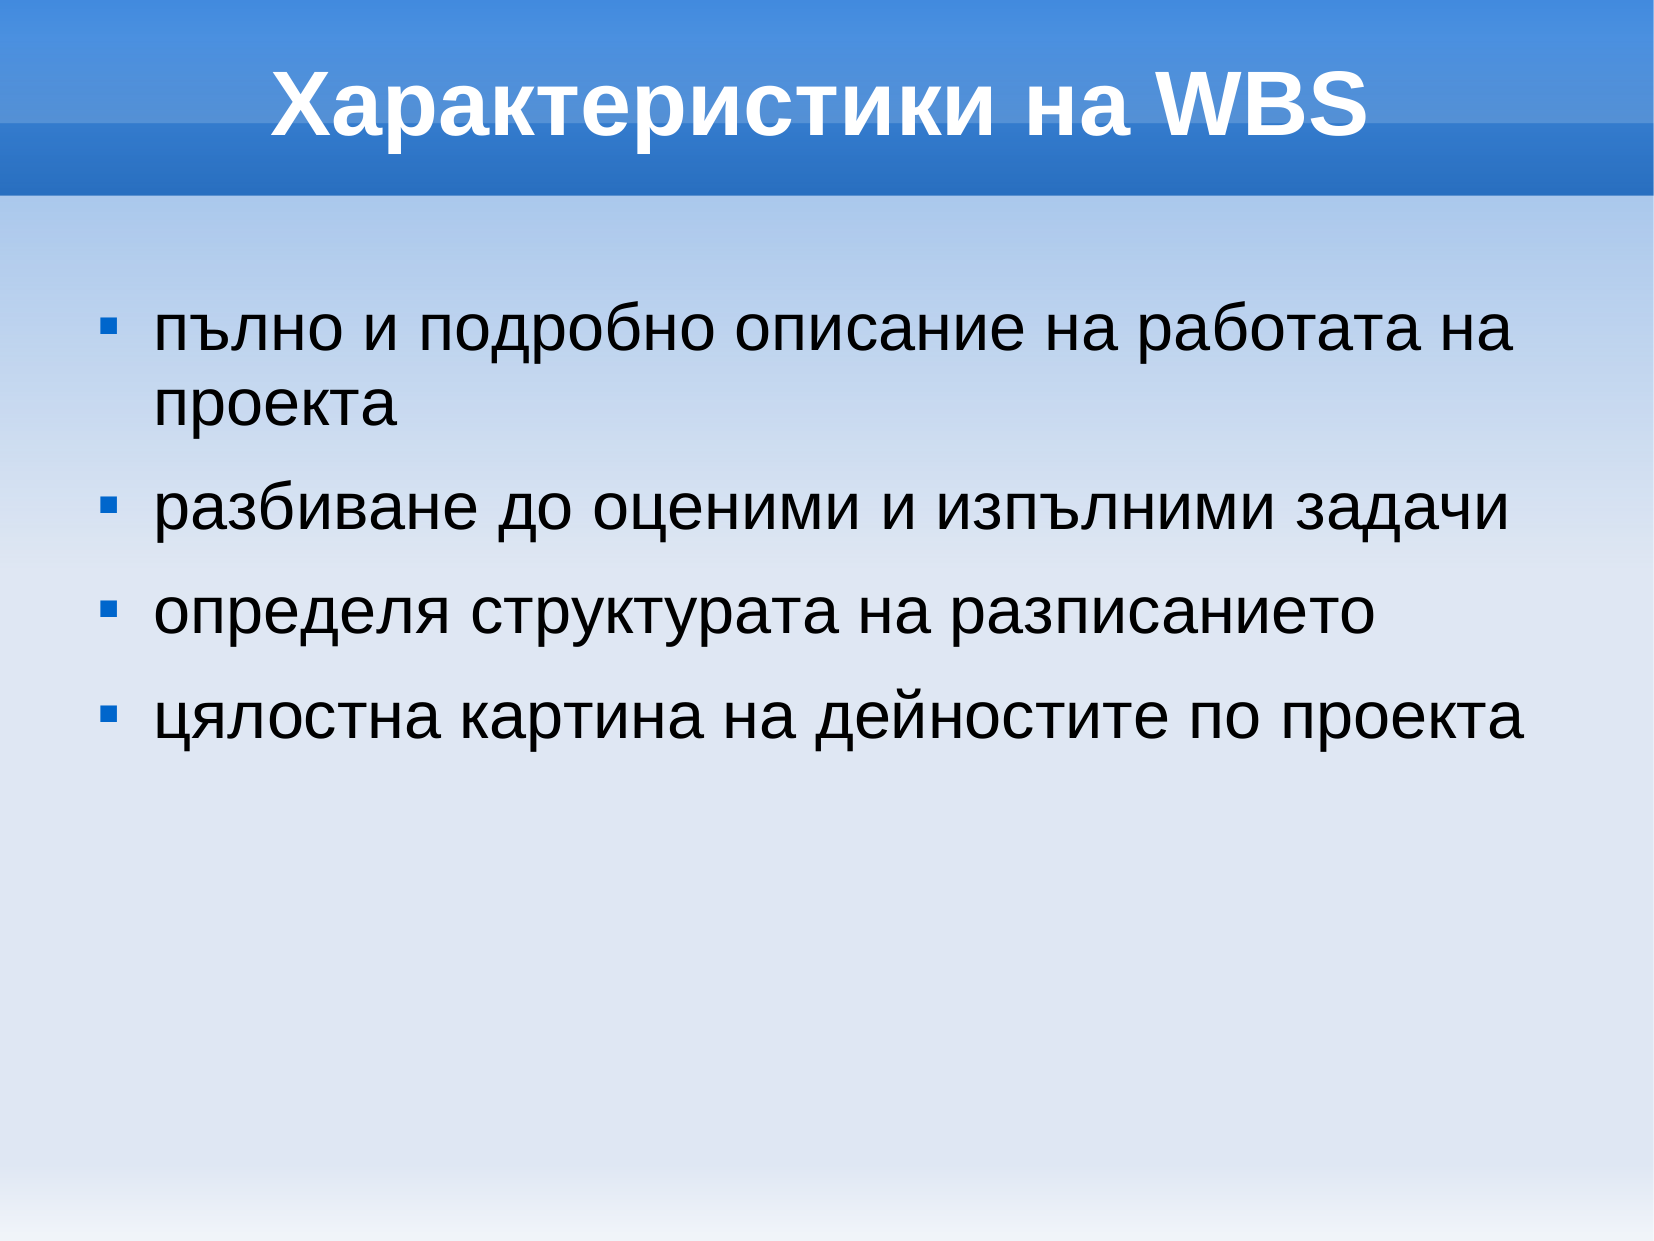

# Характеристики на WBS
пълно и подробно описание на работата на проекта
разбиване до оценими и изпълними задачи
определя структурата на разписанието
цялостна картина на дейностите по проекта